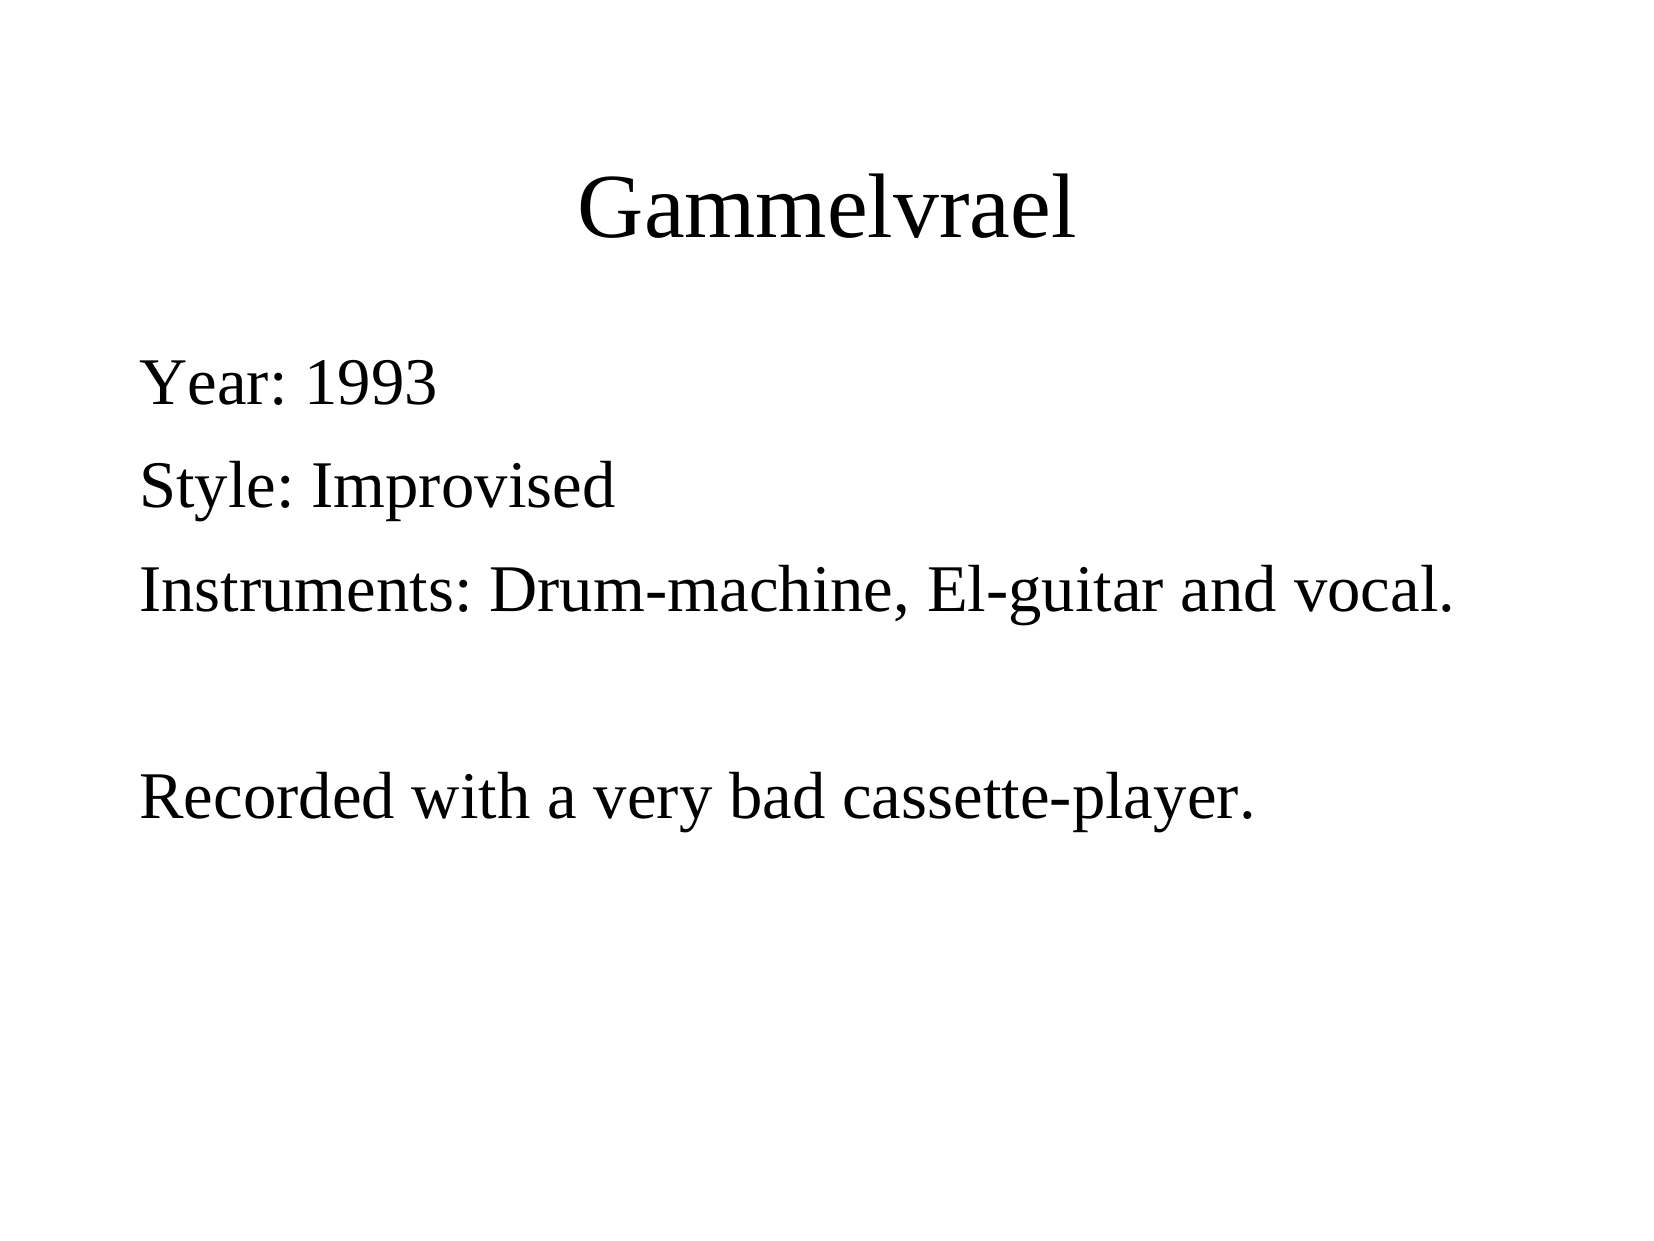

# Gammelvrael
Year: 1993
Style: Improvised
Instruments: Drum-machine, El-guitar and vocal.
Recorded with a very bad cassette-player.